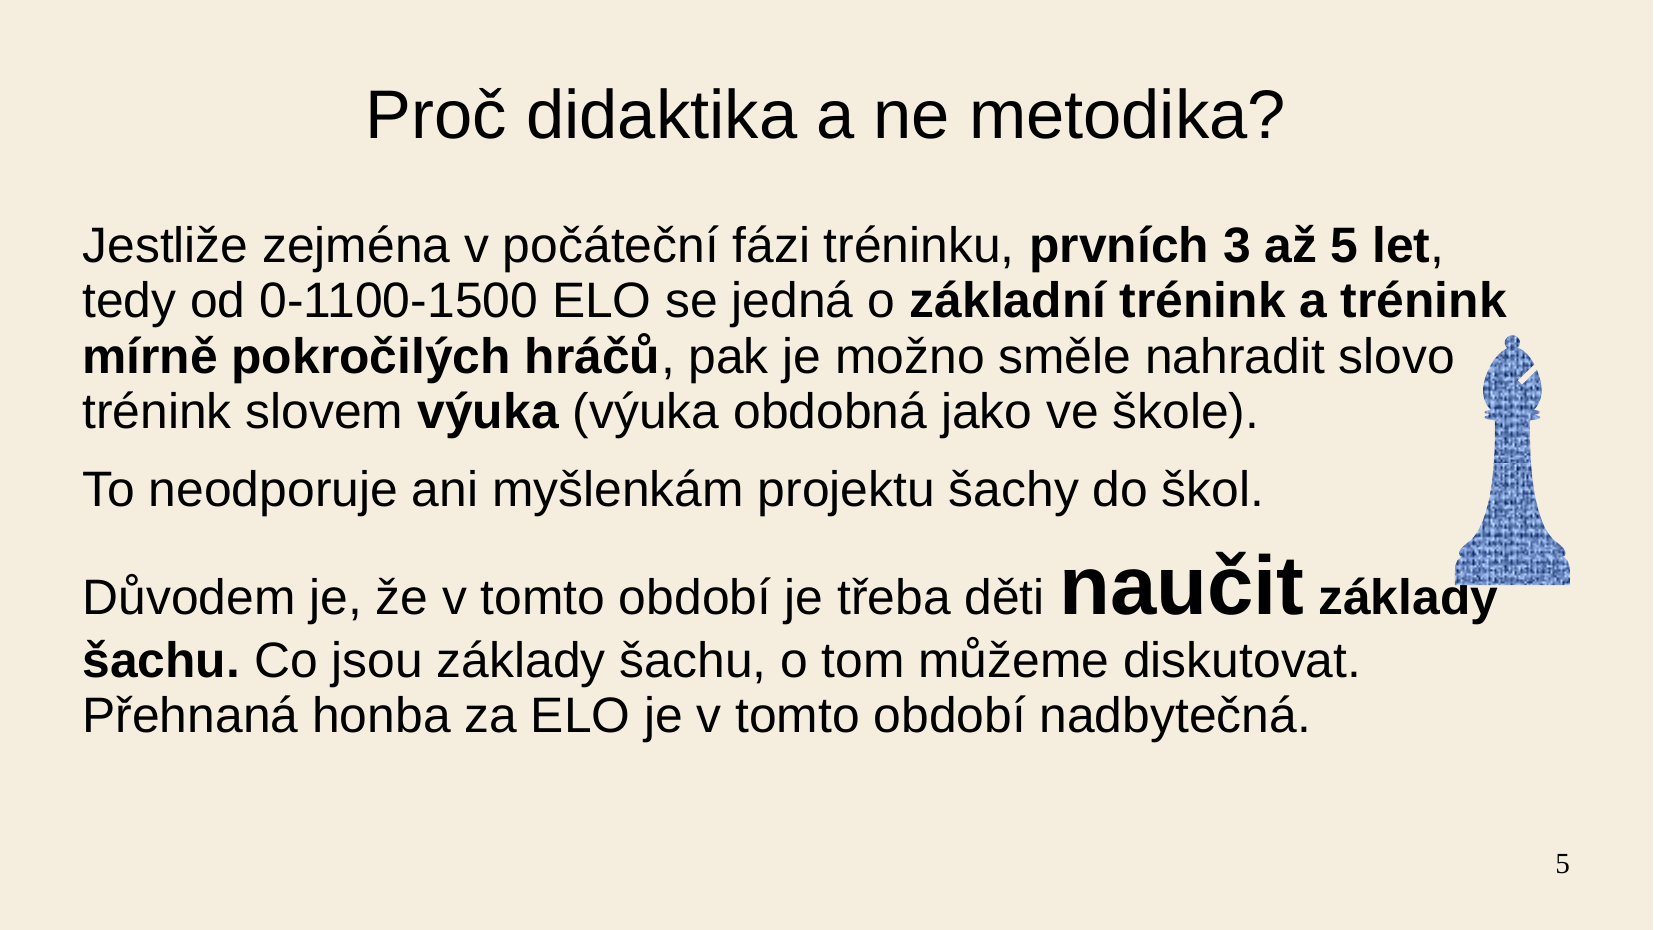

# Proč didaktika a ne metodika?
Jestliže zejména v počáteční fázi tréninku, prvních 3 až 5 let, tedy od 0-1100-1500 ELO se jedná o základní trénink a trénink mírně pokročilých hráčů, pak je možno směle nahradit slovo trénink slovem výuka (výuka obdobná jako ve škole).
To neodporuje ani myšlenkám projektu šachy do škol.
Důvodem je, že v tomto období je třeba děti naučit základy šachu. Co jsou základy šachu, o tom můžeme diskutovat. Přehnaná honba za ELO je v tomto období nadbytečná.
5